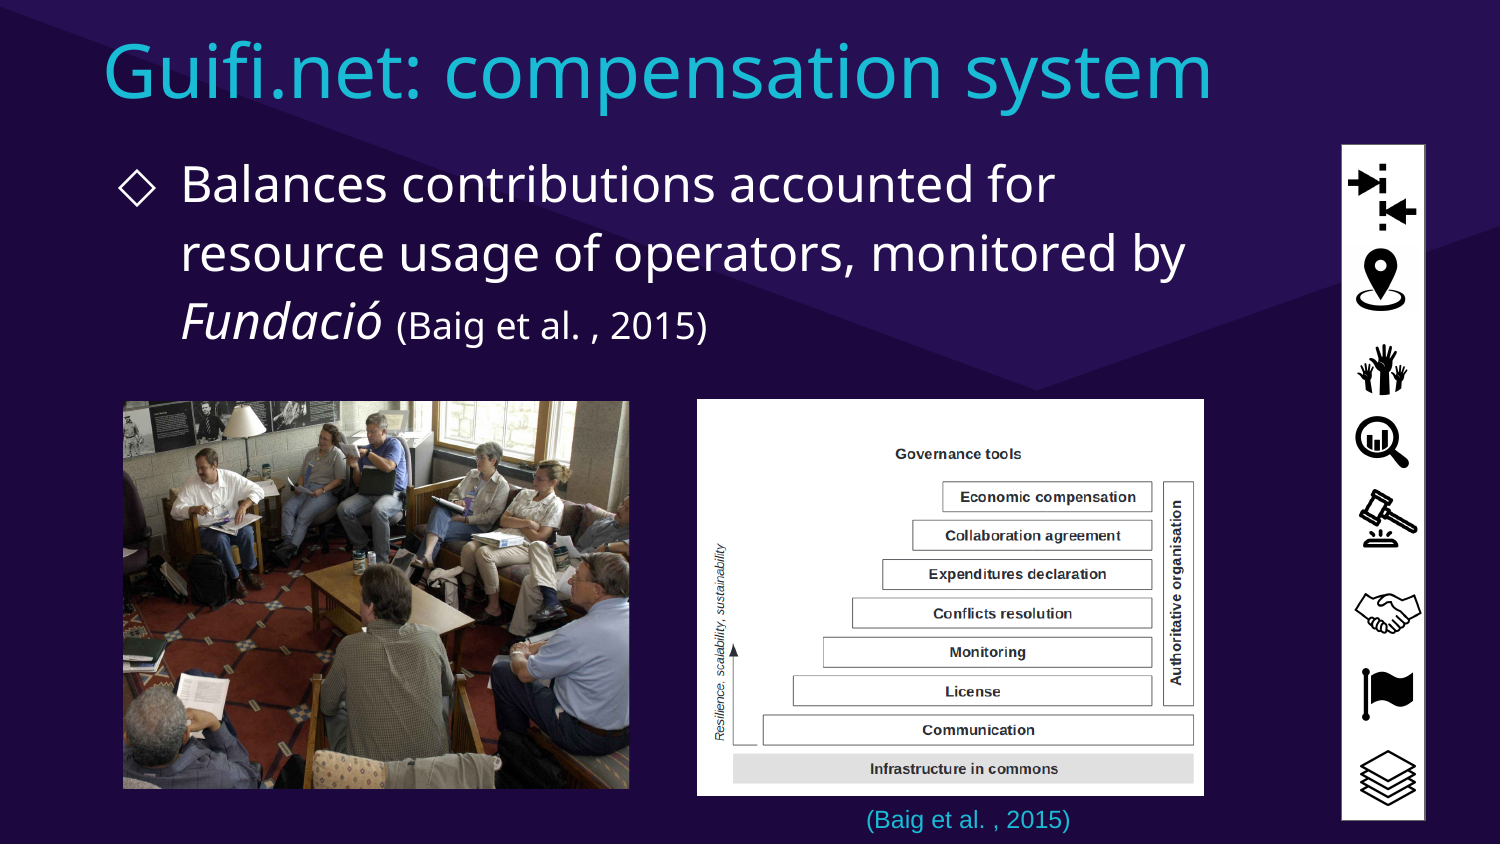

# Guifi.net: compensation system
Balances contributions accounted for resource usage of operators, monitored by Fundació (Baig et al. , 2015)
(Baig et al. , 2015)